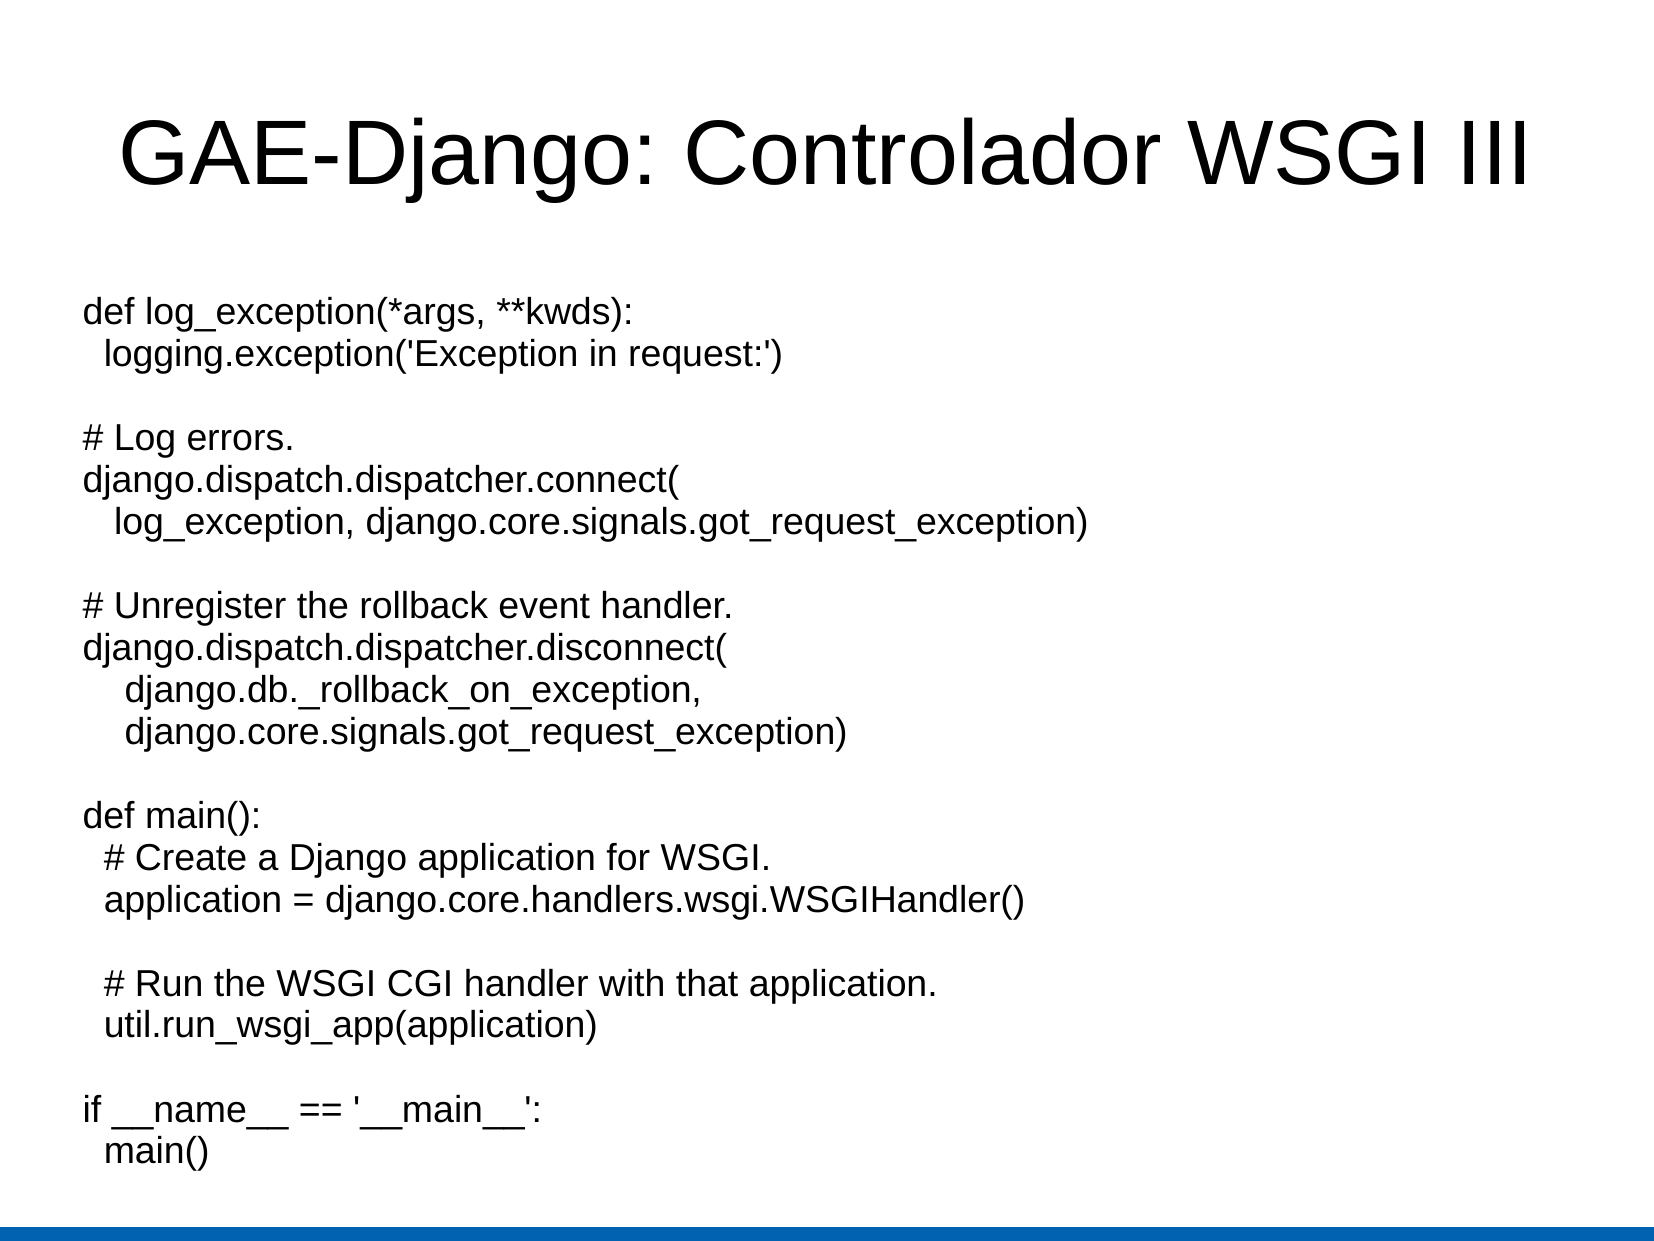

# GAE-Django: Controlador WSGI III
def log_exception(*args, **kwds):
 logging.exception('Exception in request:')
# Log errors.
django.dispatch.dispatcher.connect(
 log_exception, django.core.signals.got_request_exception)
# Unregister the rollback event handler.
django.dispatch.dispatcher.disconnect(
 django.db._rollback_on_exception,
 django.core.signals.got_request_exception)
def main():
 # Create a Django application for WSGI.
 application = django.core.handlers.wsgi.WSGIHandler()
 # Run the WSGI CGI handler with that application.
 util.run_wsgi_app(application)
if __name__ == '__main__':
 main()